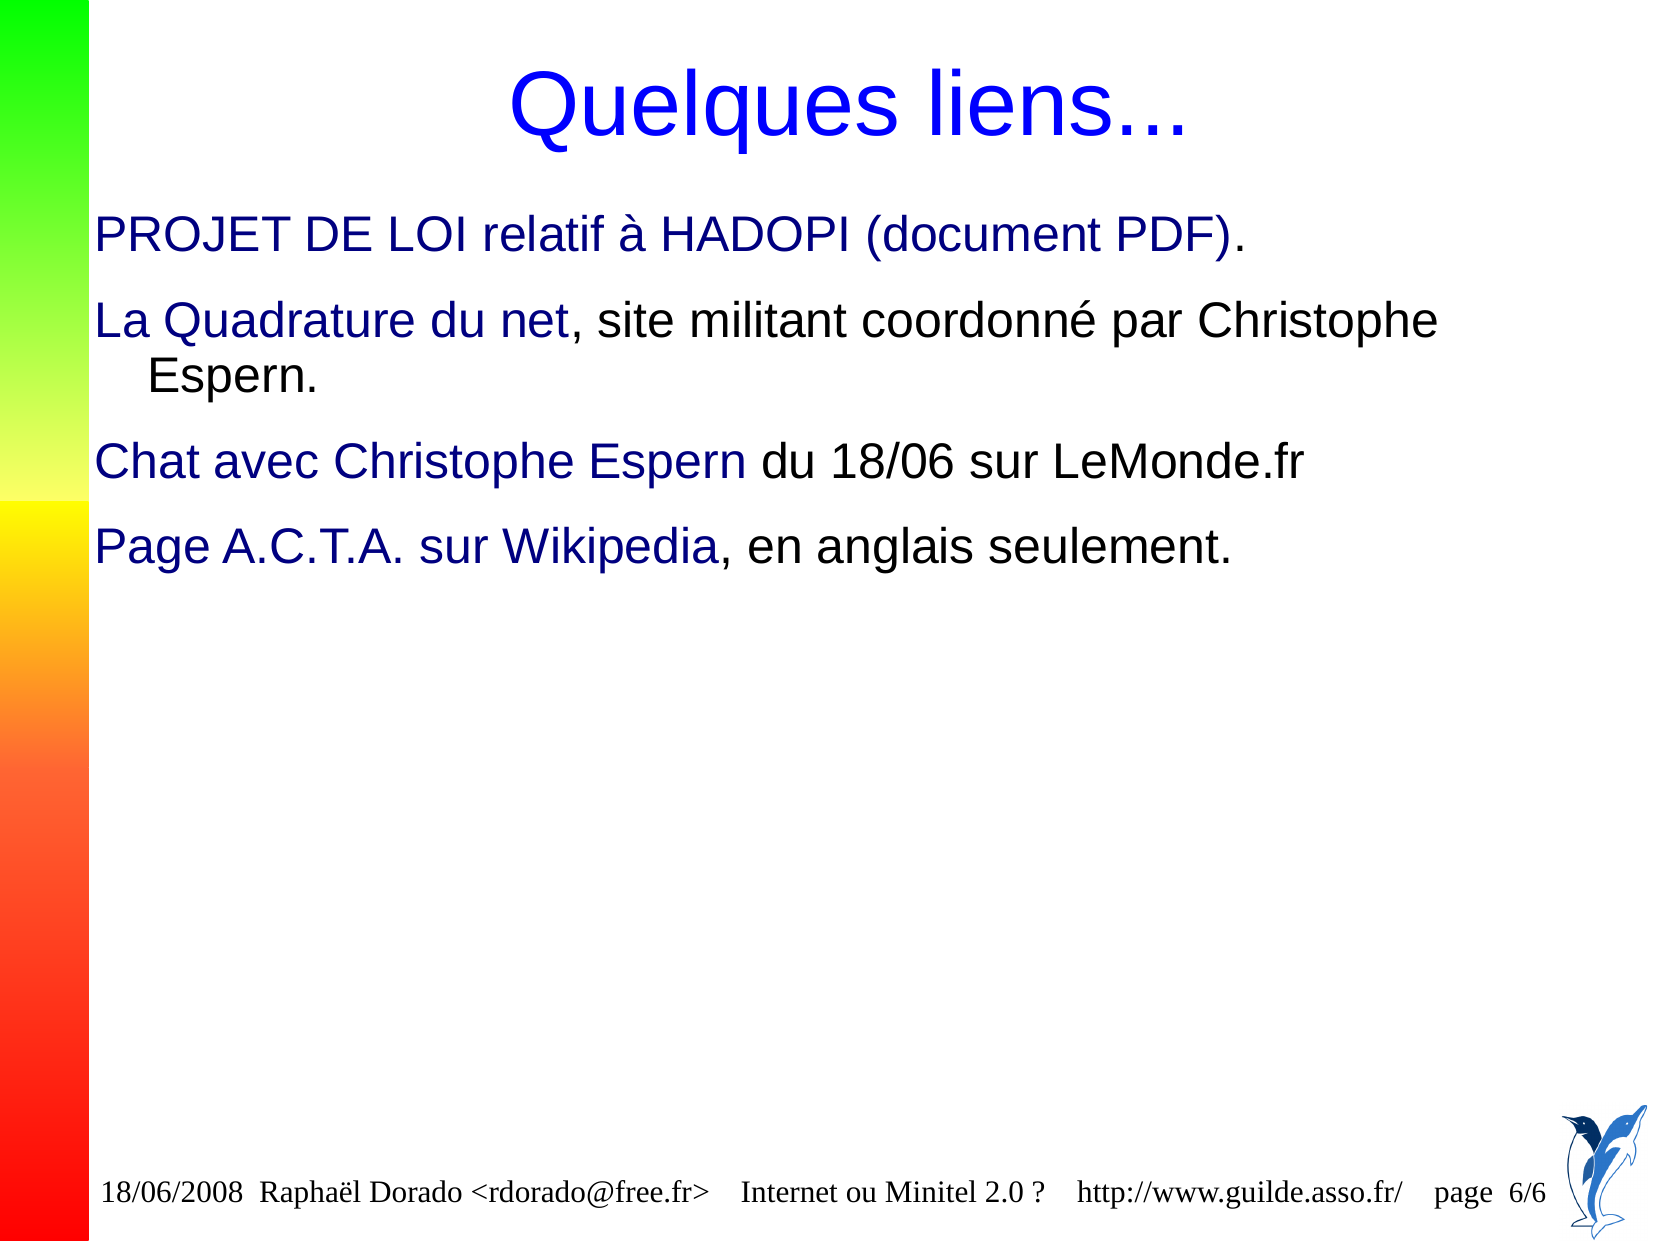

# Quelques liens...
PROJET DE LOI relatif à HADOPI (document PDF).
La Quadrature du net, site militant coordonné par Christophe Espern.
Chat avec Christophe Espern du 18/06 sur LeMonde.fr
Page A.C.T.A. sur Wikipedia, en anglais seulement.